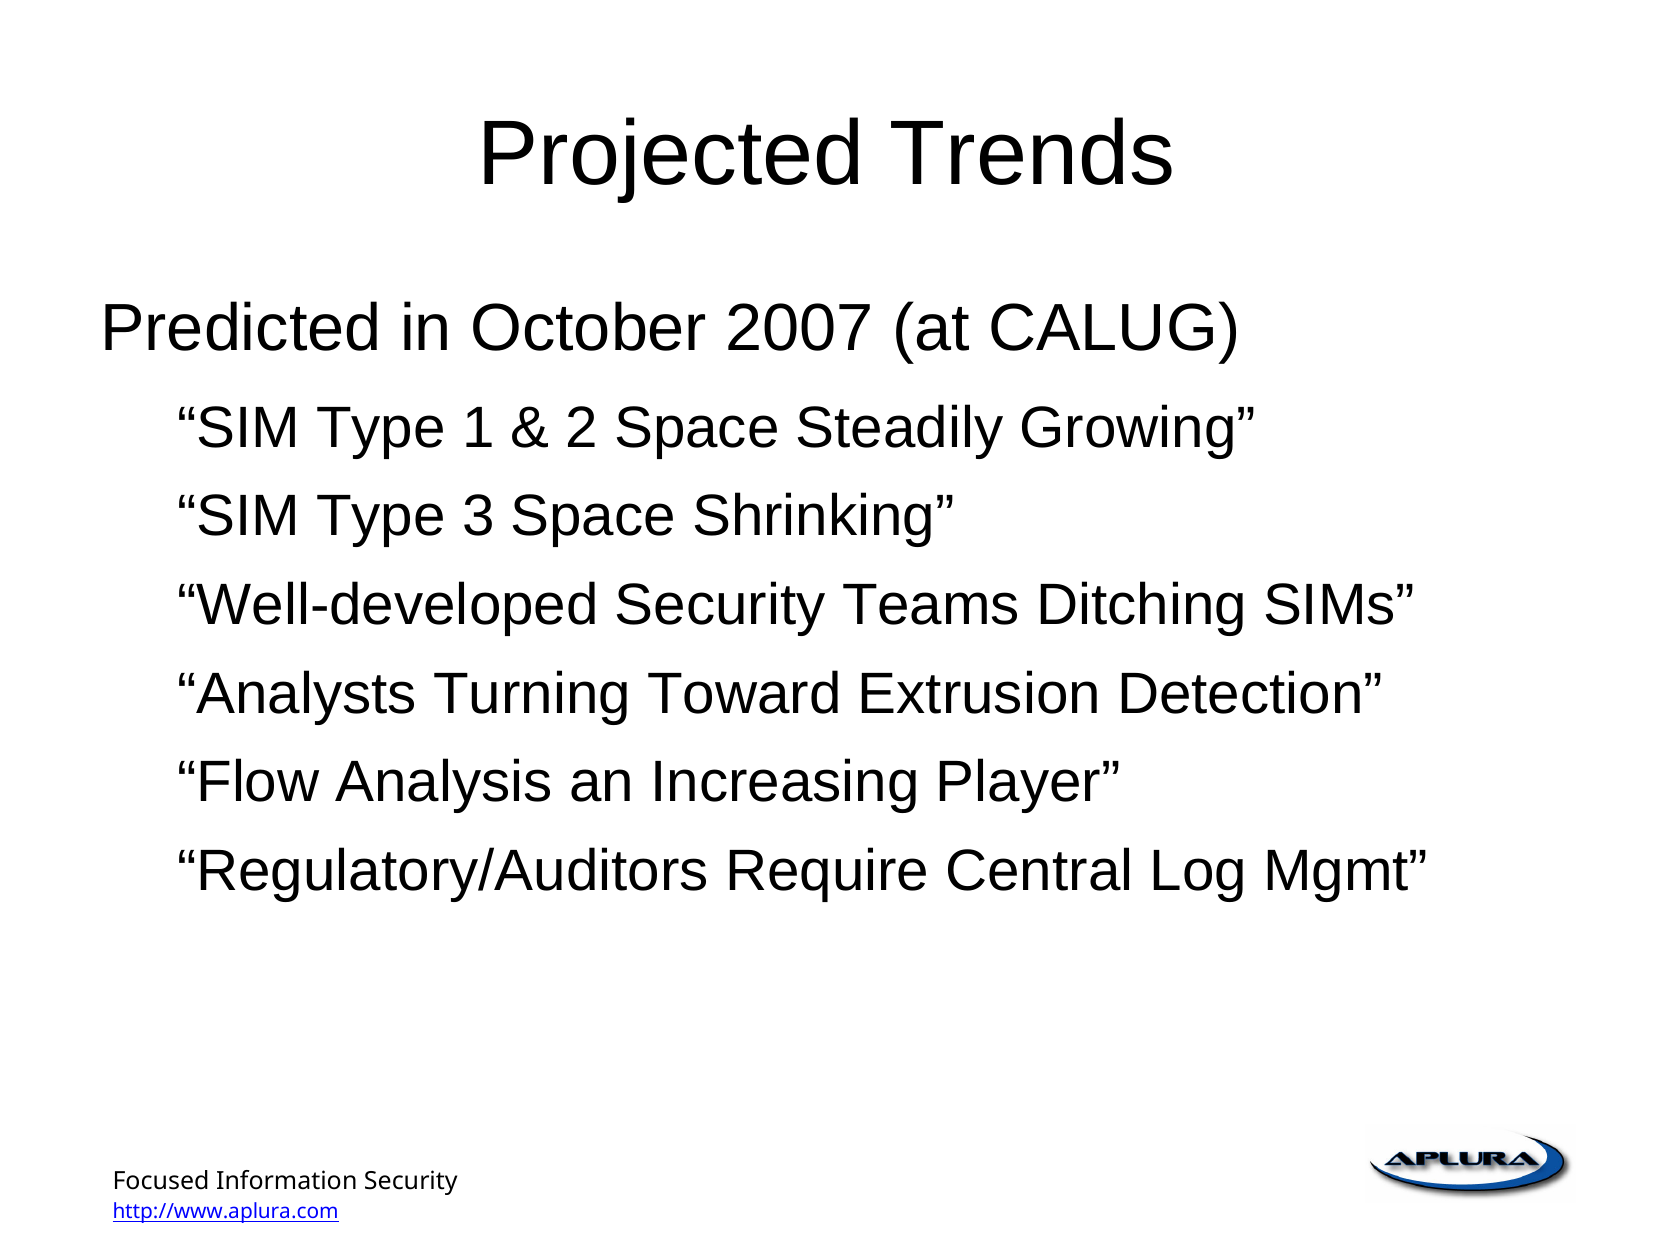

# Projected Trends
Predicted in October 2007 (at CALUG)
“SIM Type 1 & 2 Space Steadily Growing”
“SIM Type 3 Space Shrinking”
“Well-developed Security Teams Ditching SIMs”
“Analysts Turning Toward Extrusion Detection”
“Flow Analysis an Increasing Player”
“Regulatory/Auditors Require Central Log Mgmt”